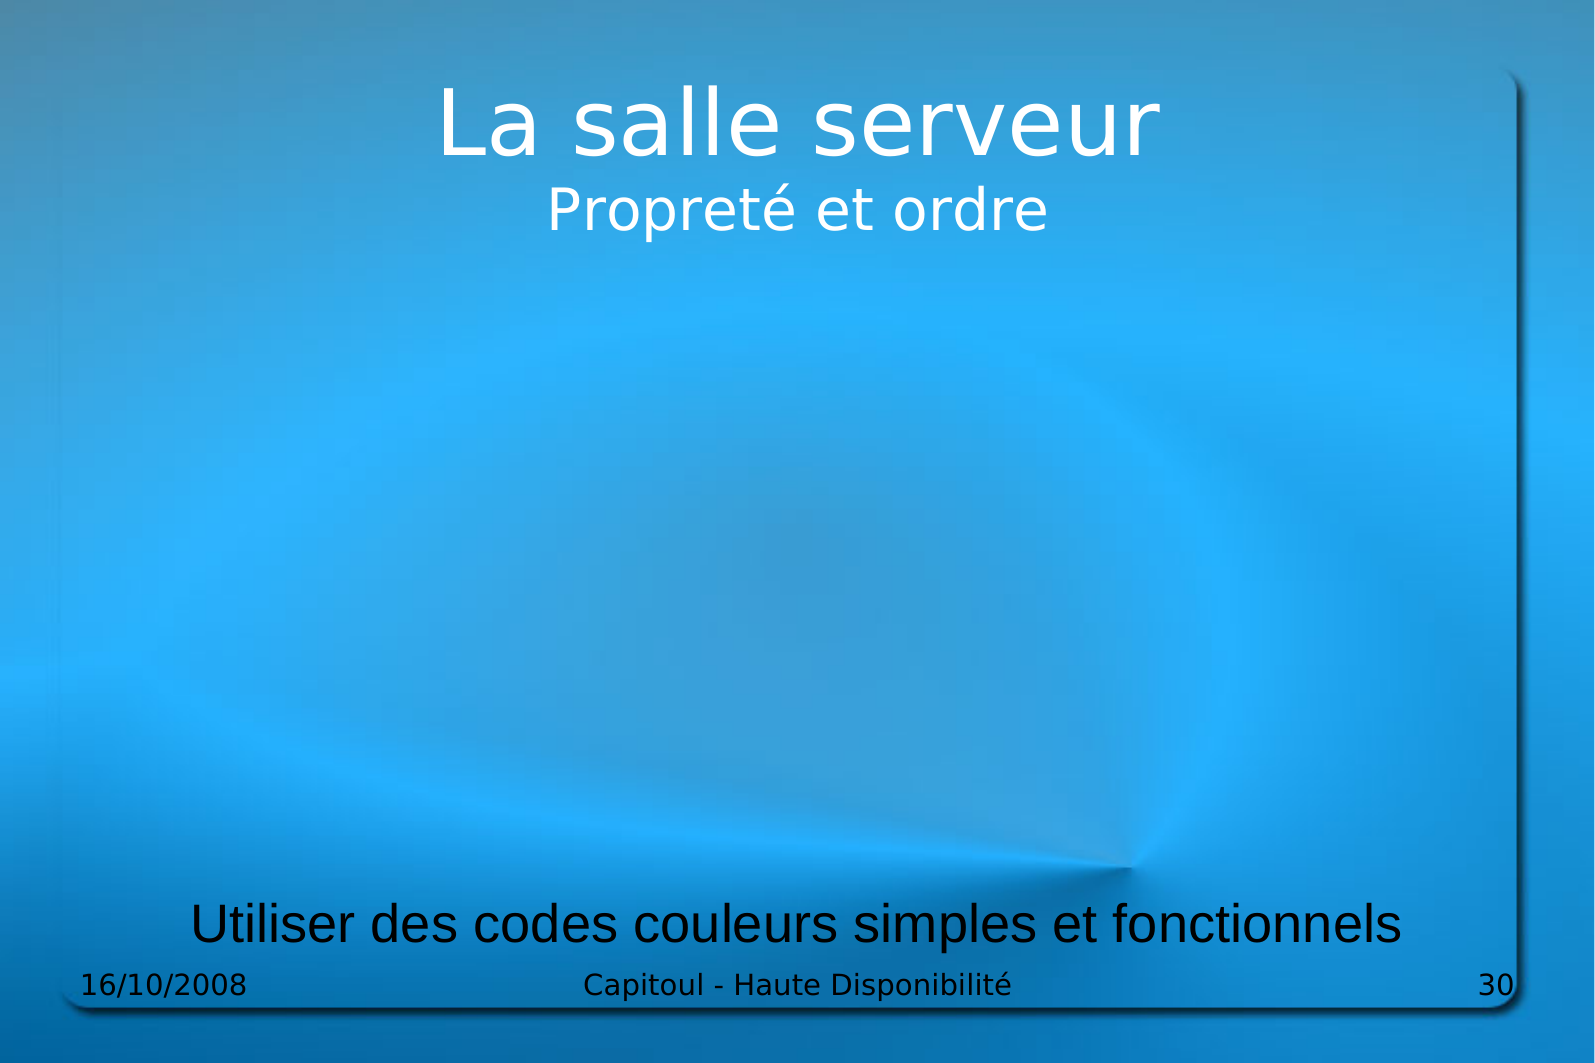

# La salle serveur Propreté et ordre
Utiliser des codes couleurs simples et fonctionnels
16/10/2008
Capitoul - Haute Disponibilité
30